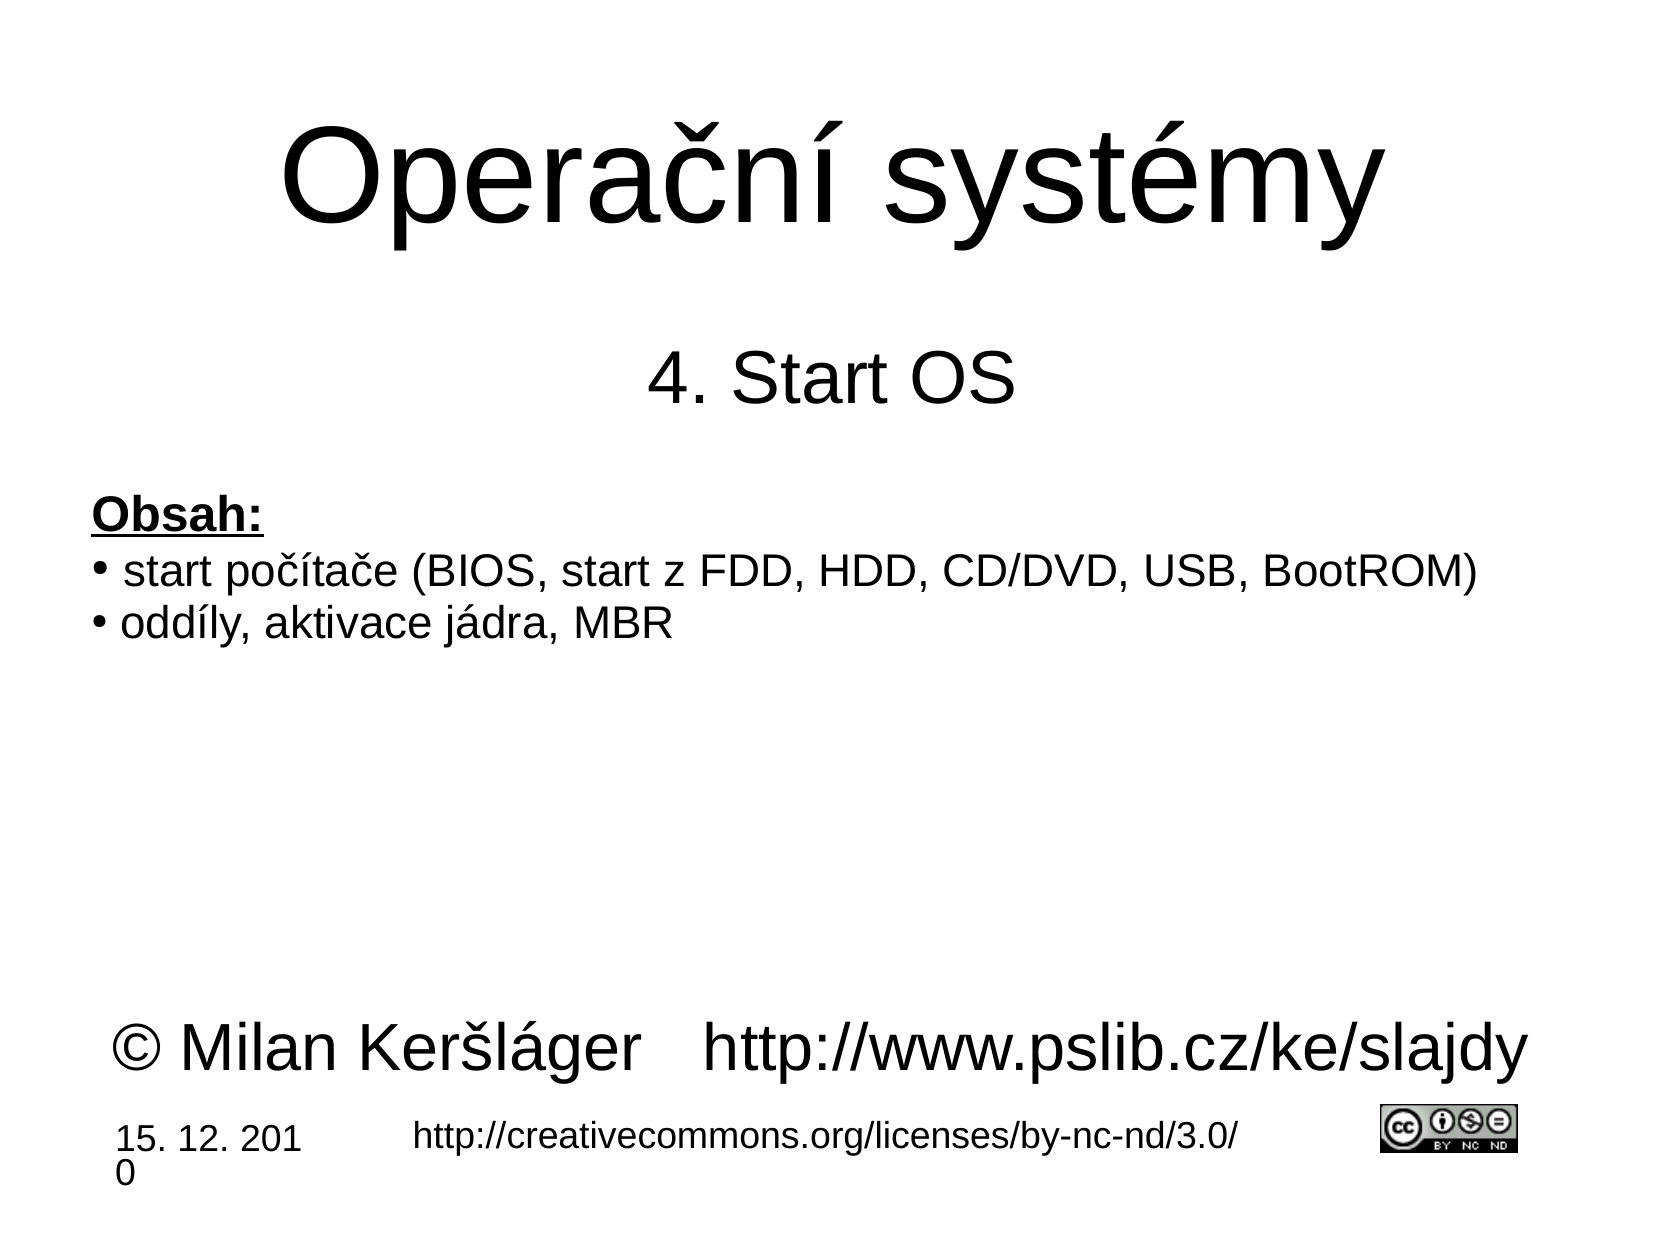

# Operační systémy 4. Start OS
Obsah:
 start počítače (BIOS, start z FDD, HDD, CD/DVD, USB, BootROM)
 oddíly, aktivace jádra, MBR
© Milan Keršláger	http://www.pslib.cz/ke/slajdy
http://creativecommons.org/licenses/by-nc-nd/3.0/
15. 12. 2010